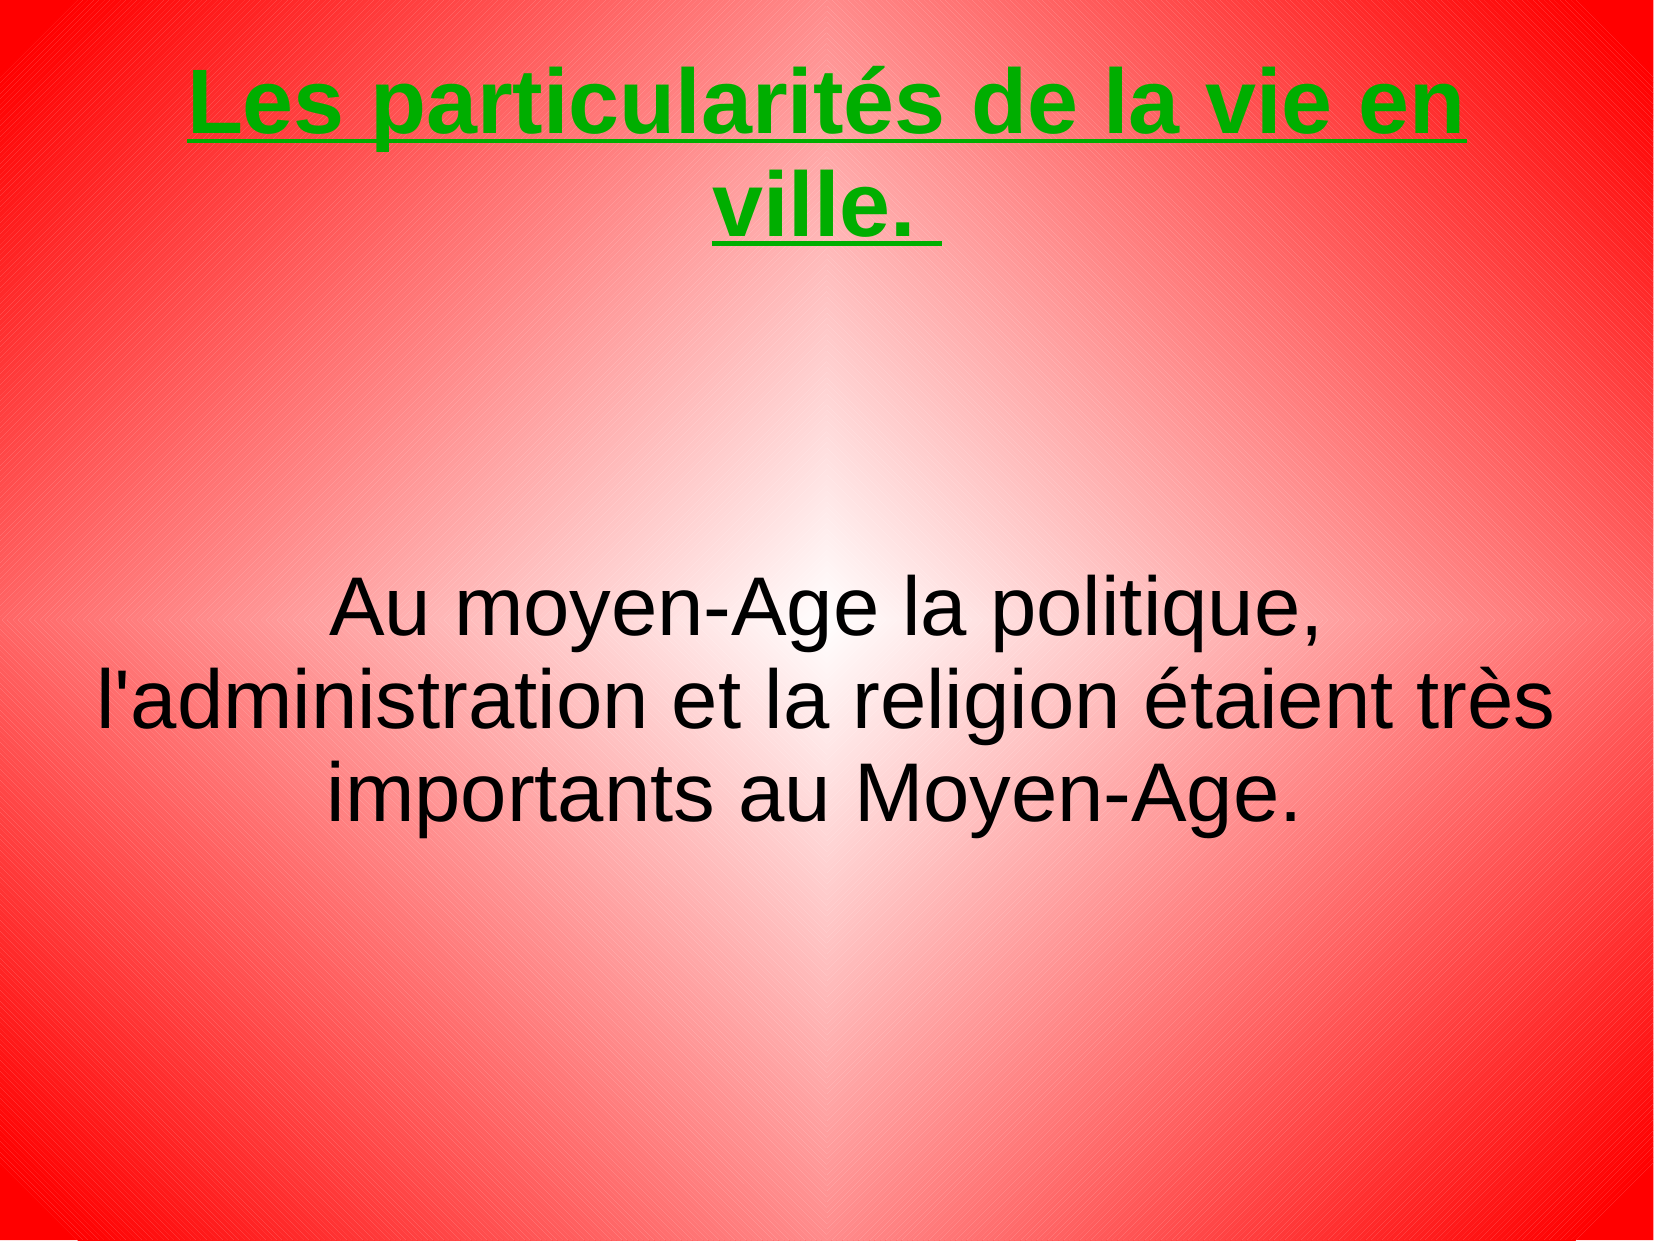

# Les particularités de la vie en ville.
Au moyen-Age la politique, l'administration et la religion étaient très importants au Moyen-Age.